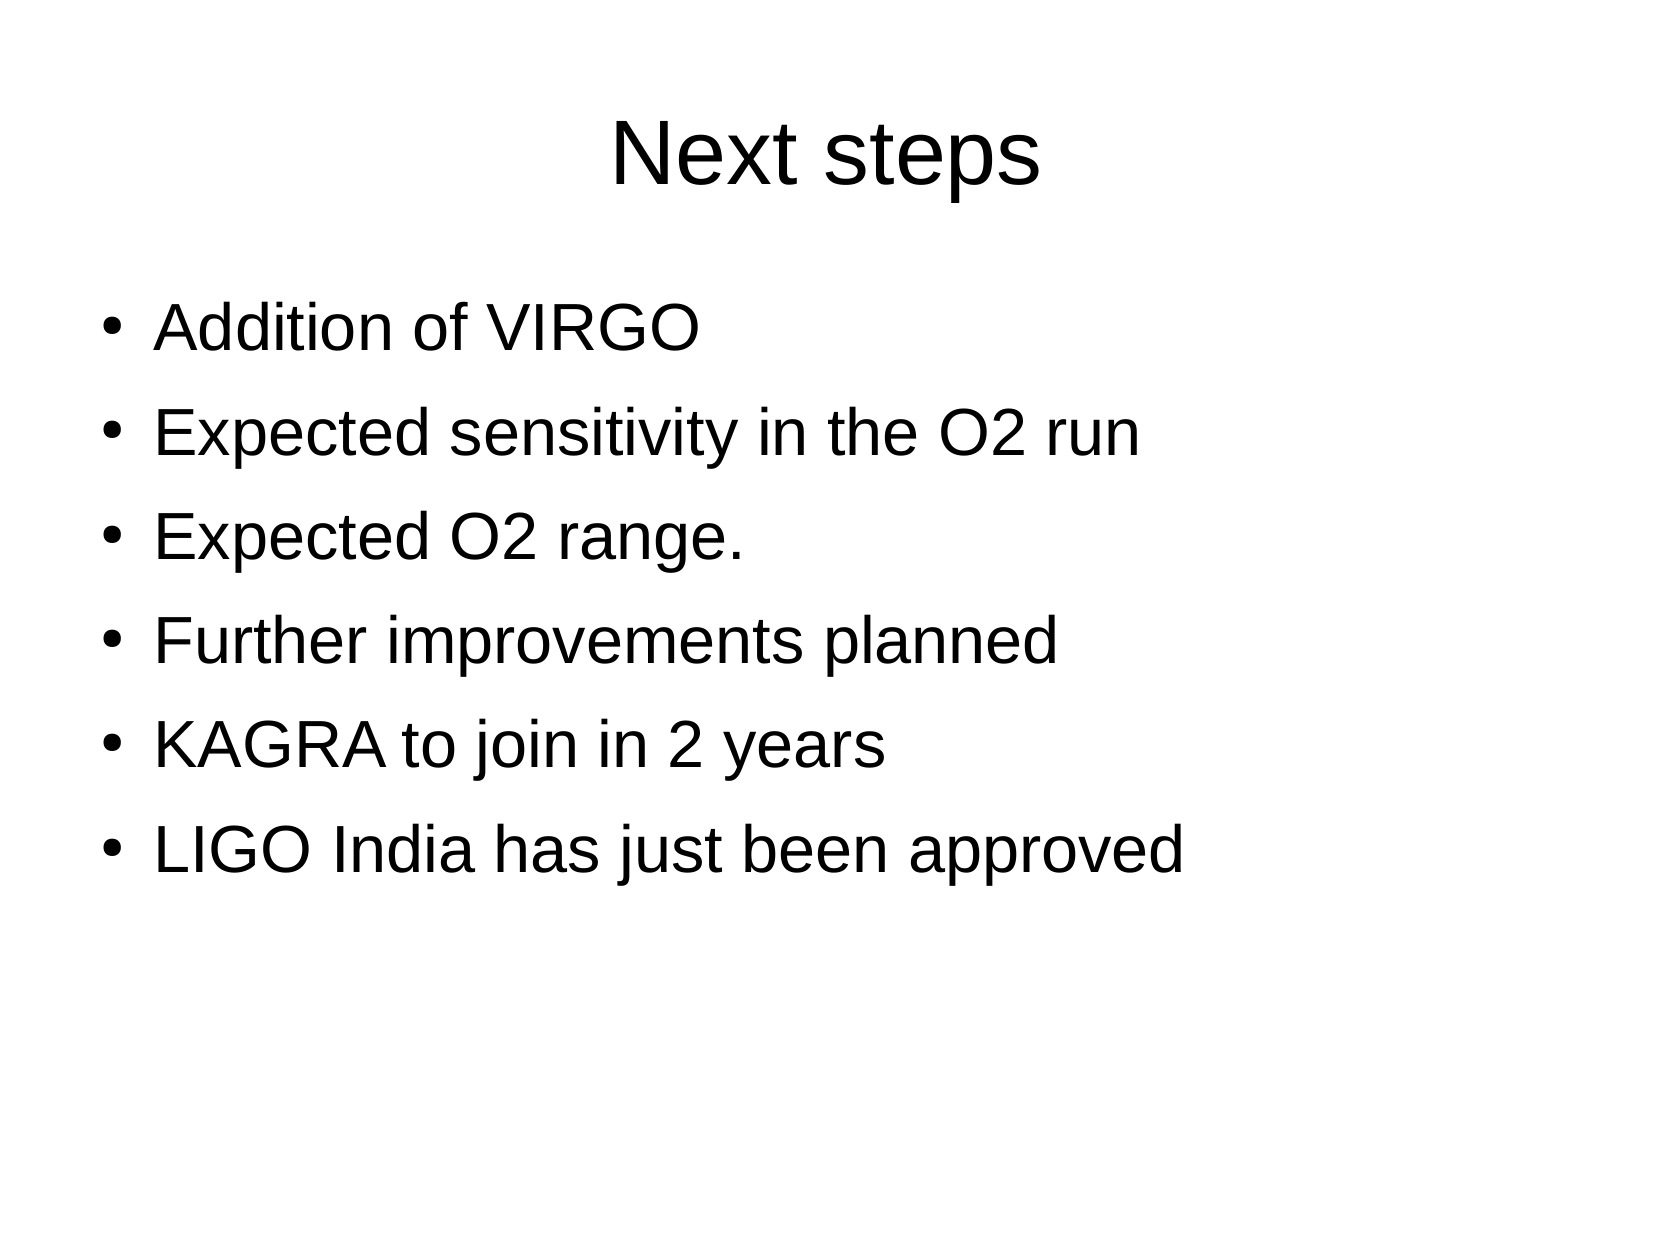

# Next steps
Addition of VIRGO
Expected sensitivity in the O2 run
Expected O2 range.
Further improvements planned
KAGRA to join in 2 years
LIGO India has just been approved